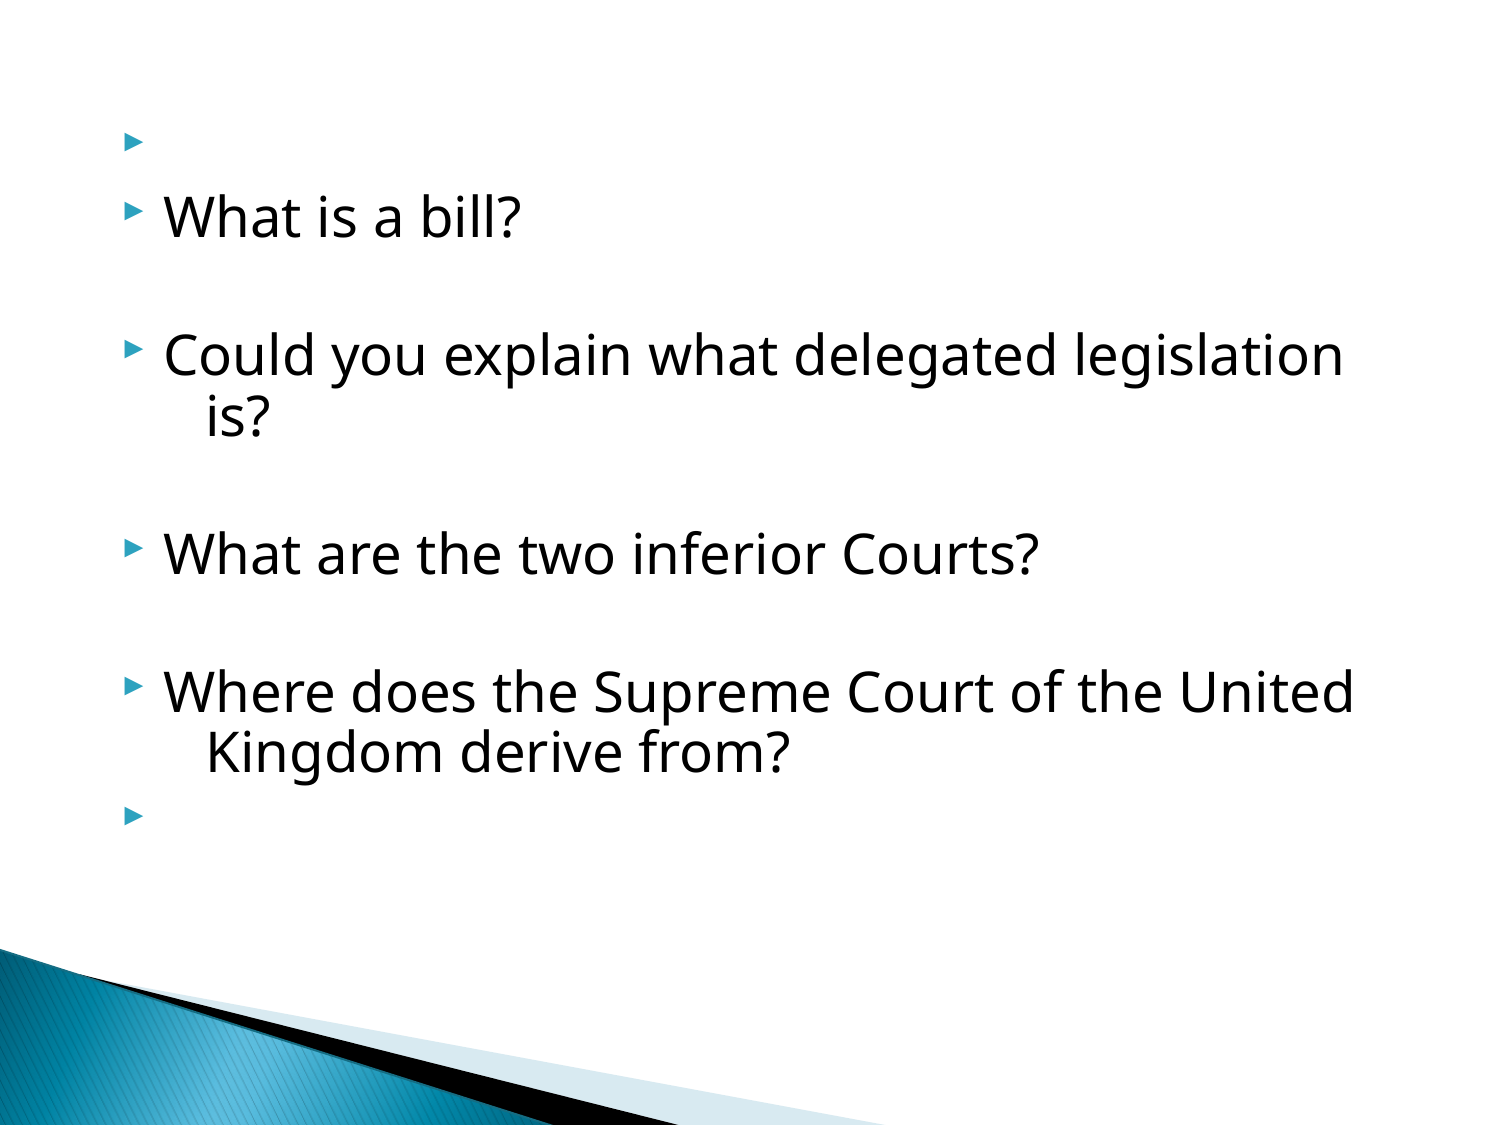

# What is a bill?
Could you explain what delegated legislation is?
What are the two inferior Courts?
Where does the Supreme Court of the United Kingdom derive from?